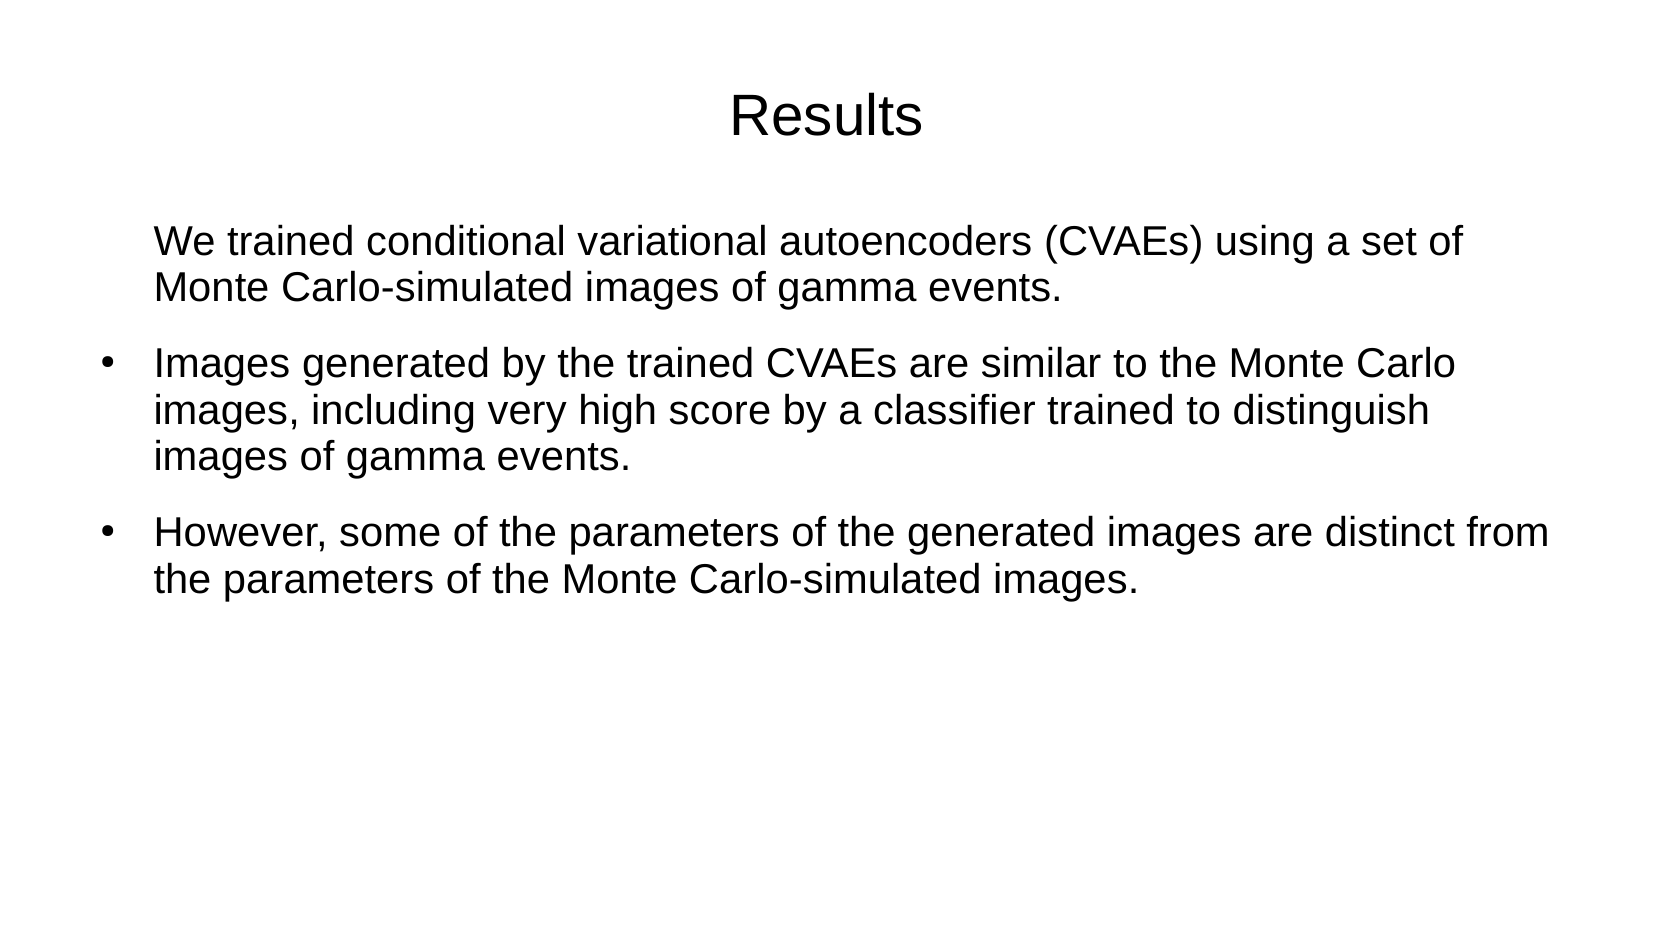

# Results
We trained conditional variational autoencoders (CVAEs) using a set of Monte Carlo-simulated images of gamma events.
Images generated by the trained CVAEs are similar to the Monte Carlo images, including very high score by a classifier trained to distinguish images of gamma events.
However, some of the parameters of the generated images are distinct from the parameters of the Monte Carlo-simulated images.